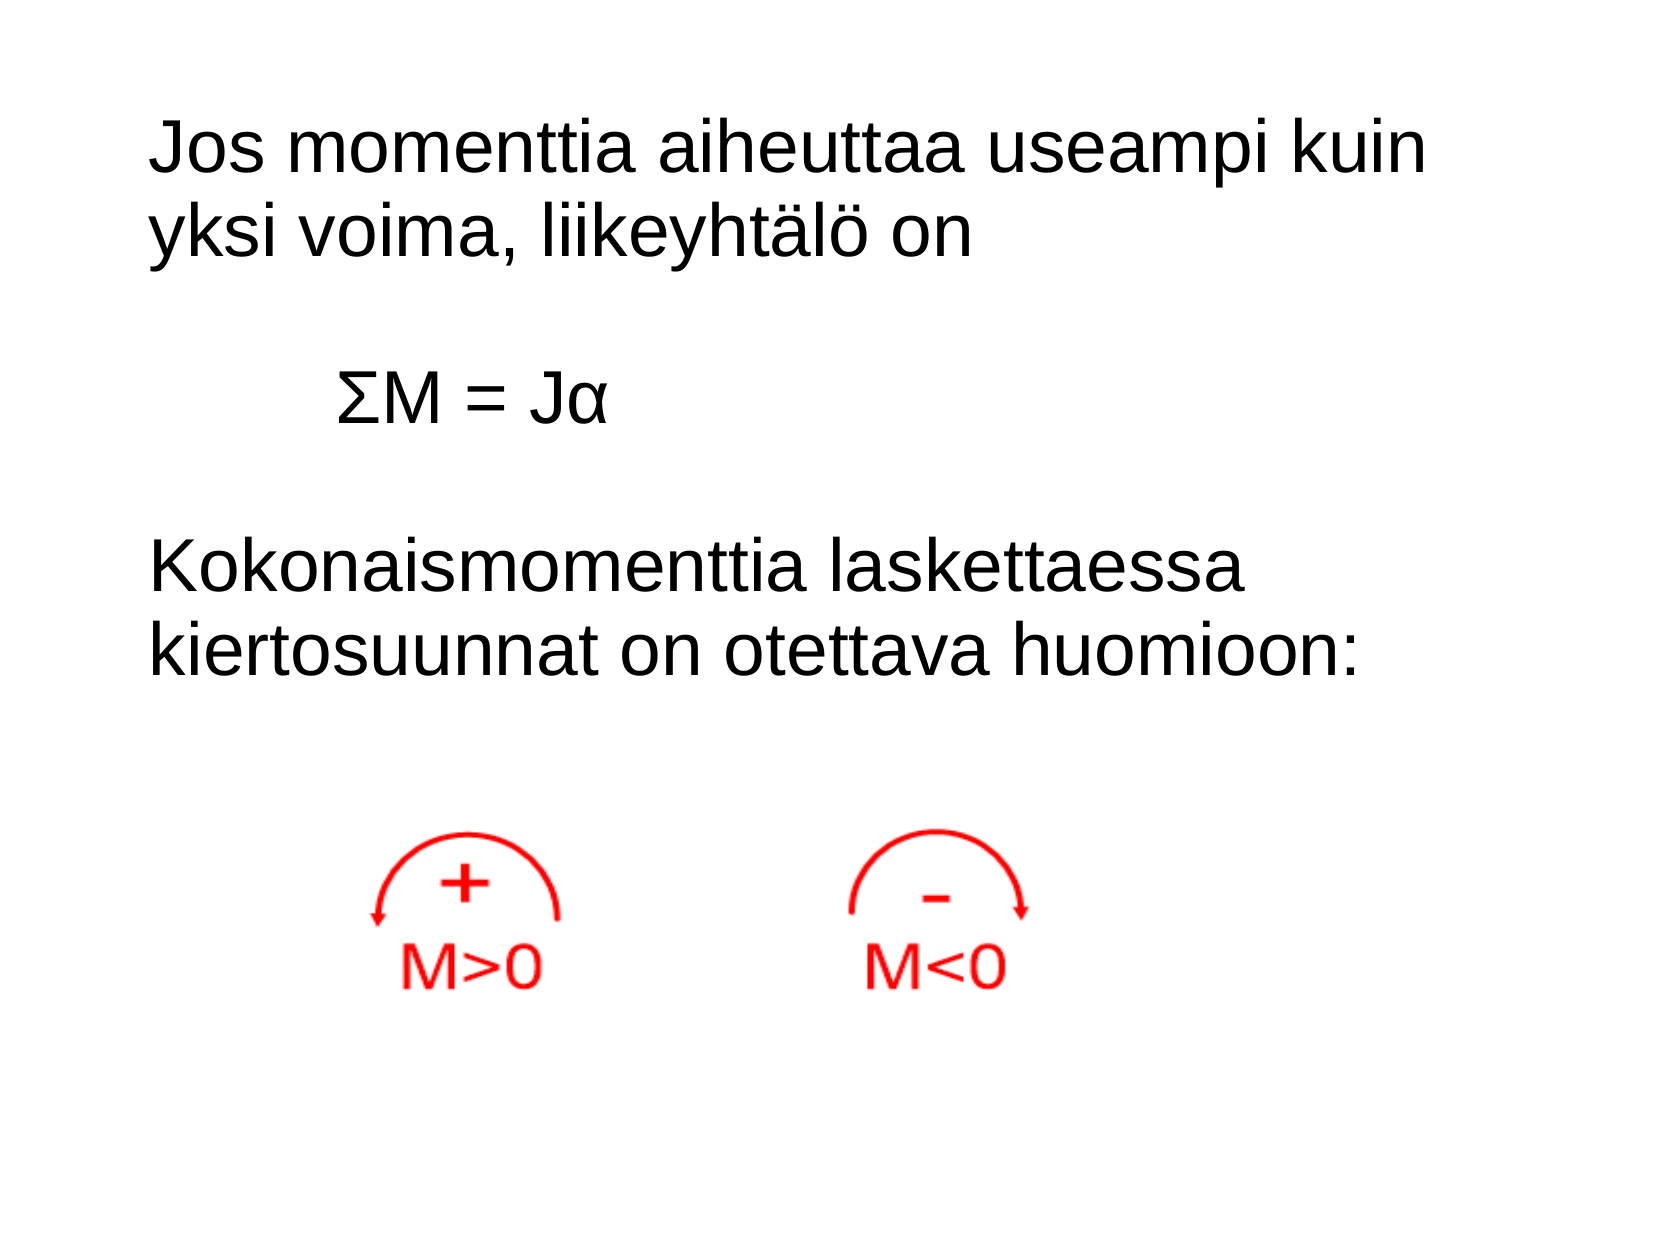

Jos momenttia aiheuttaa useampi kuin yksi voima, liikeyhtälö on
 ΣM = Jα
Kokonaismomenttia laskettaessa
kiertosuunnat on otettava huomioon: